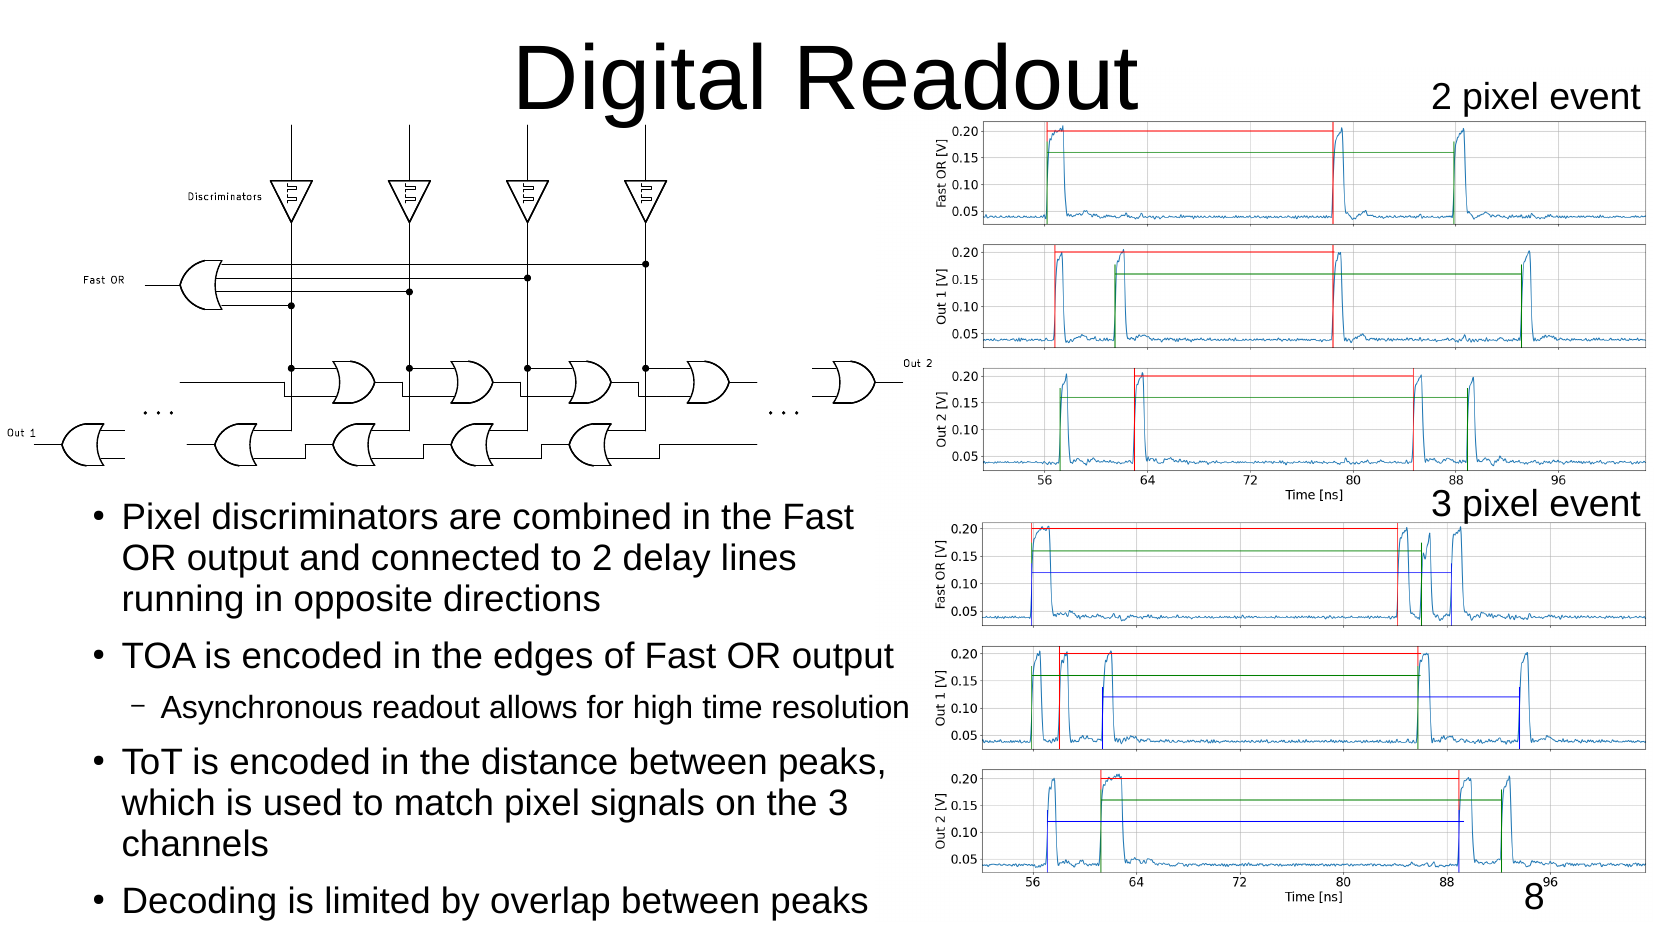

# Digital Readout
2 pixel event
3 pixel event
Pixel discriminators are combined in the Fast OR output and connected to 2 delay lines running in opposite directions
TOA is encoded in the edges of Fast OR output
Asynchronous readout allows for high time resolution
ToT is encoded in the distance between peaks, which is used to match pixel signals on the 3 channels
Decoding is limited by overlap between peaks